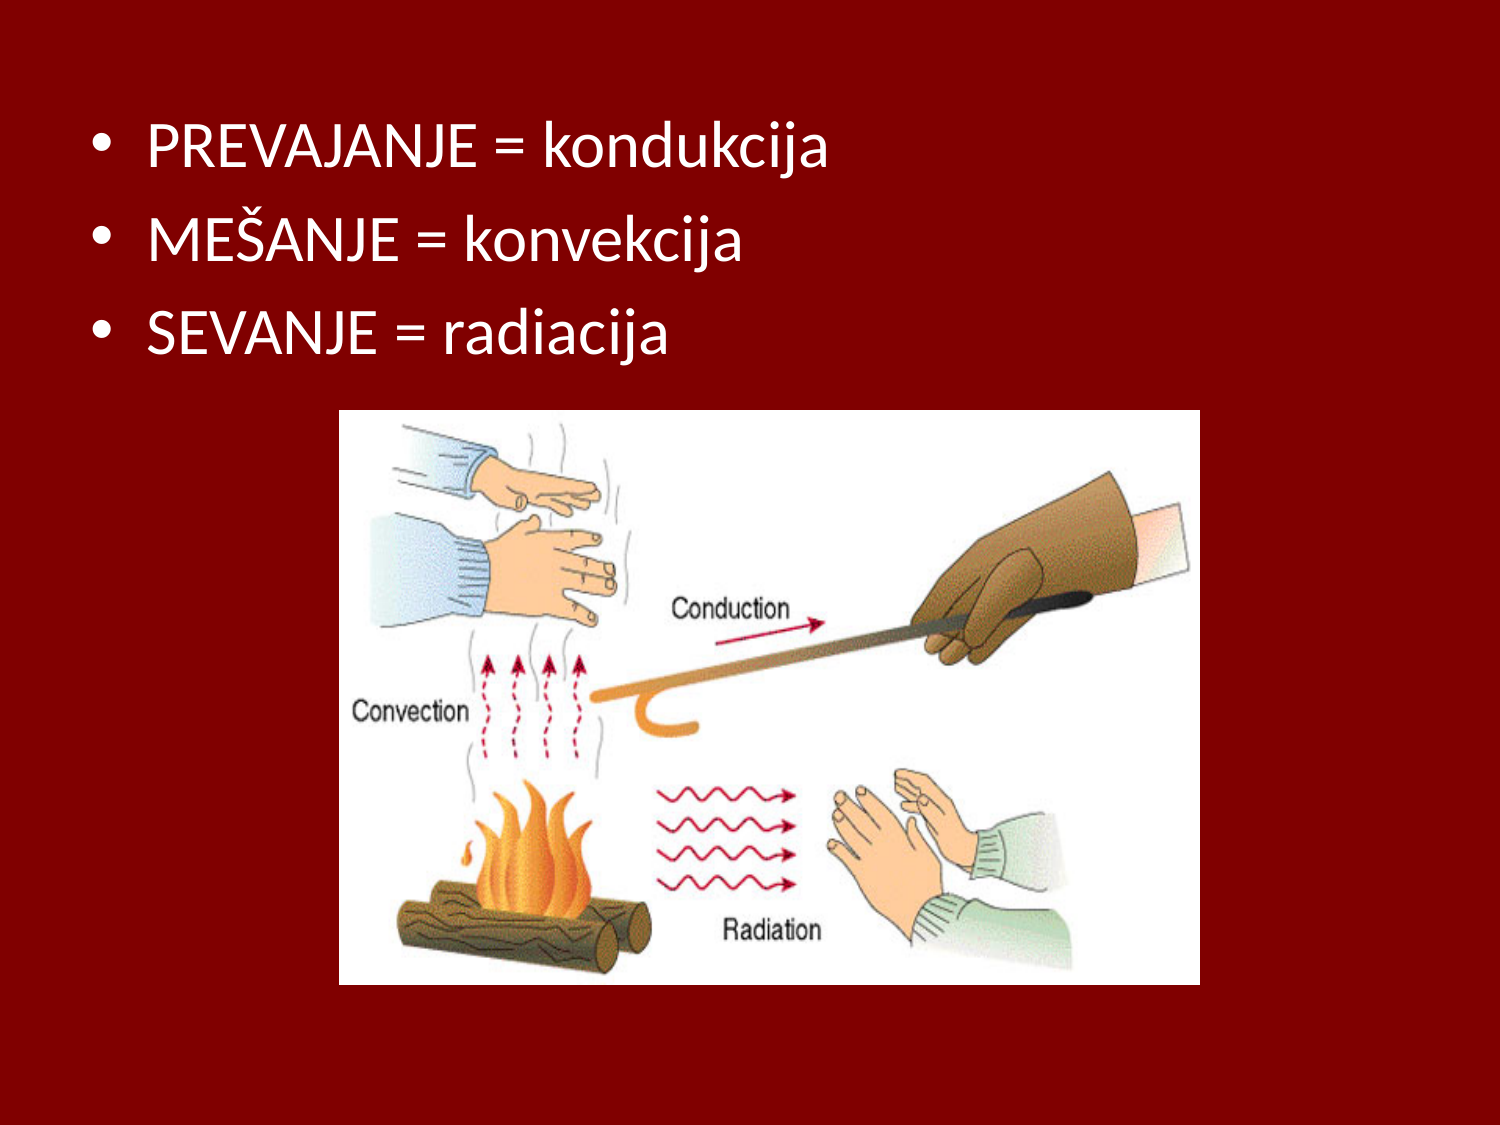

# PREVAJANJE = kondukcija
MEŠANJE = konvekcija
SEVANJE = radiacija